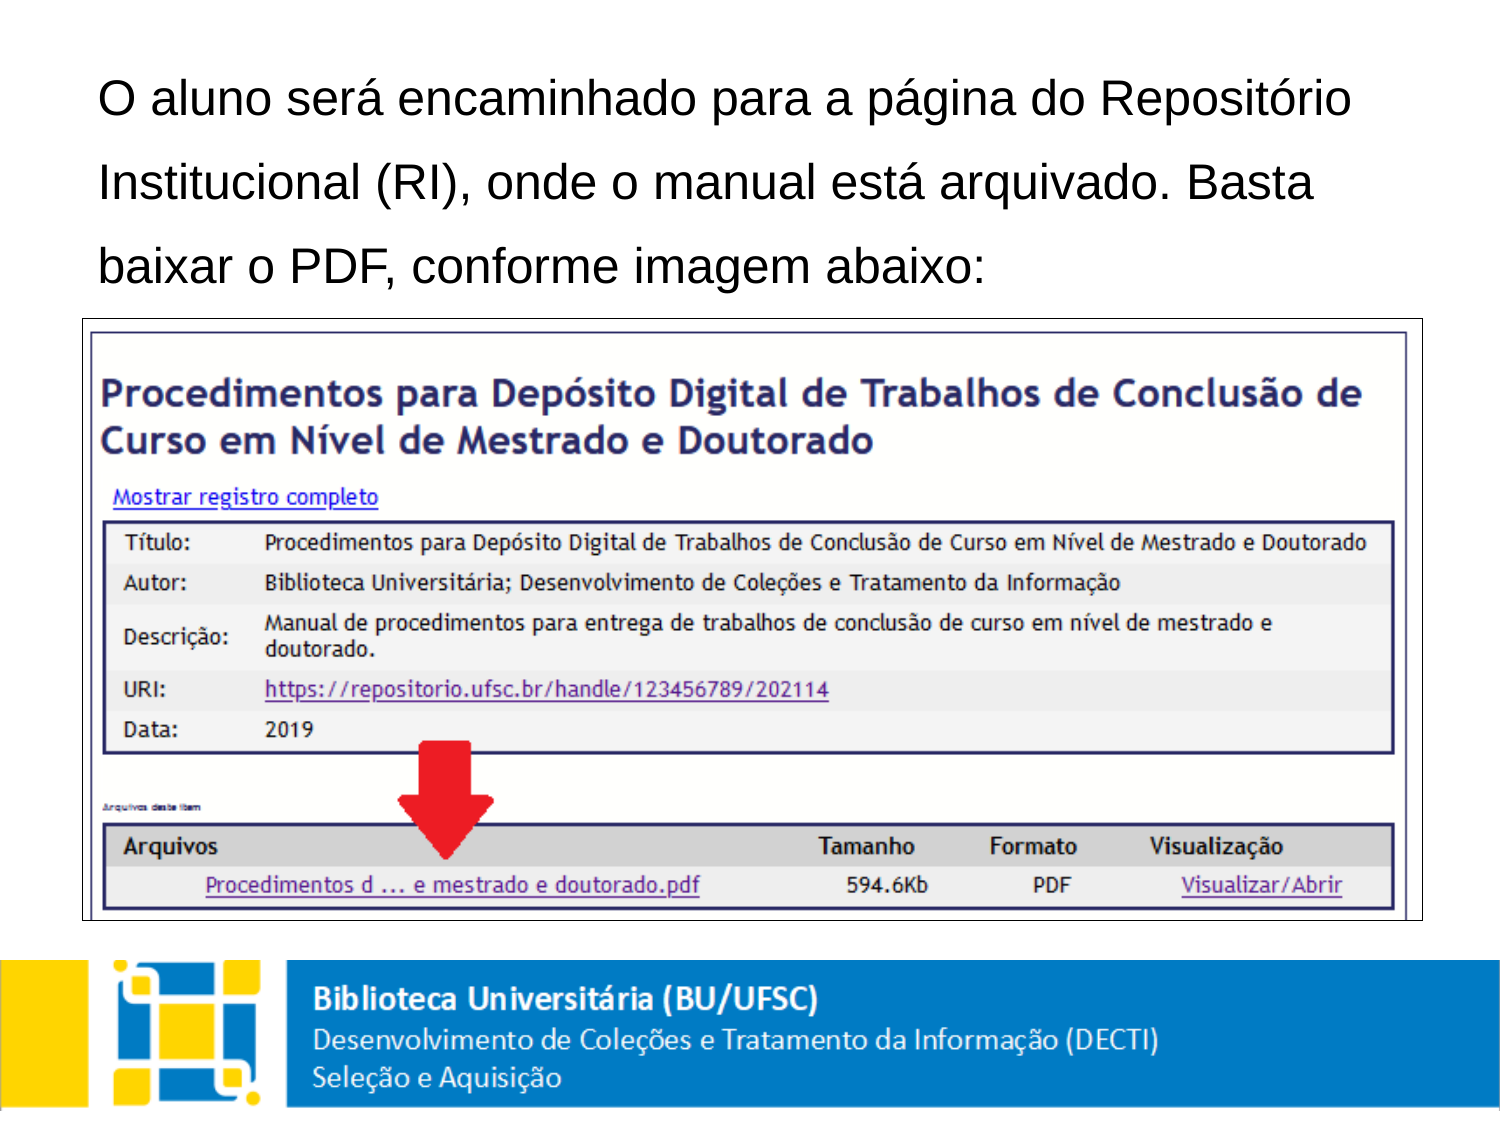

O aluno será encaminhado para a página do Repositório Institucional (RI), onde o manual está arquivado. Basta baixar o PDF, conforme imagem abaixo: